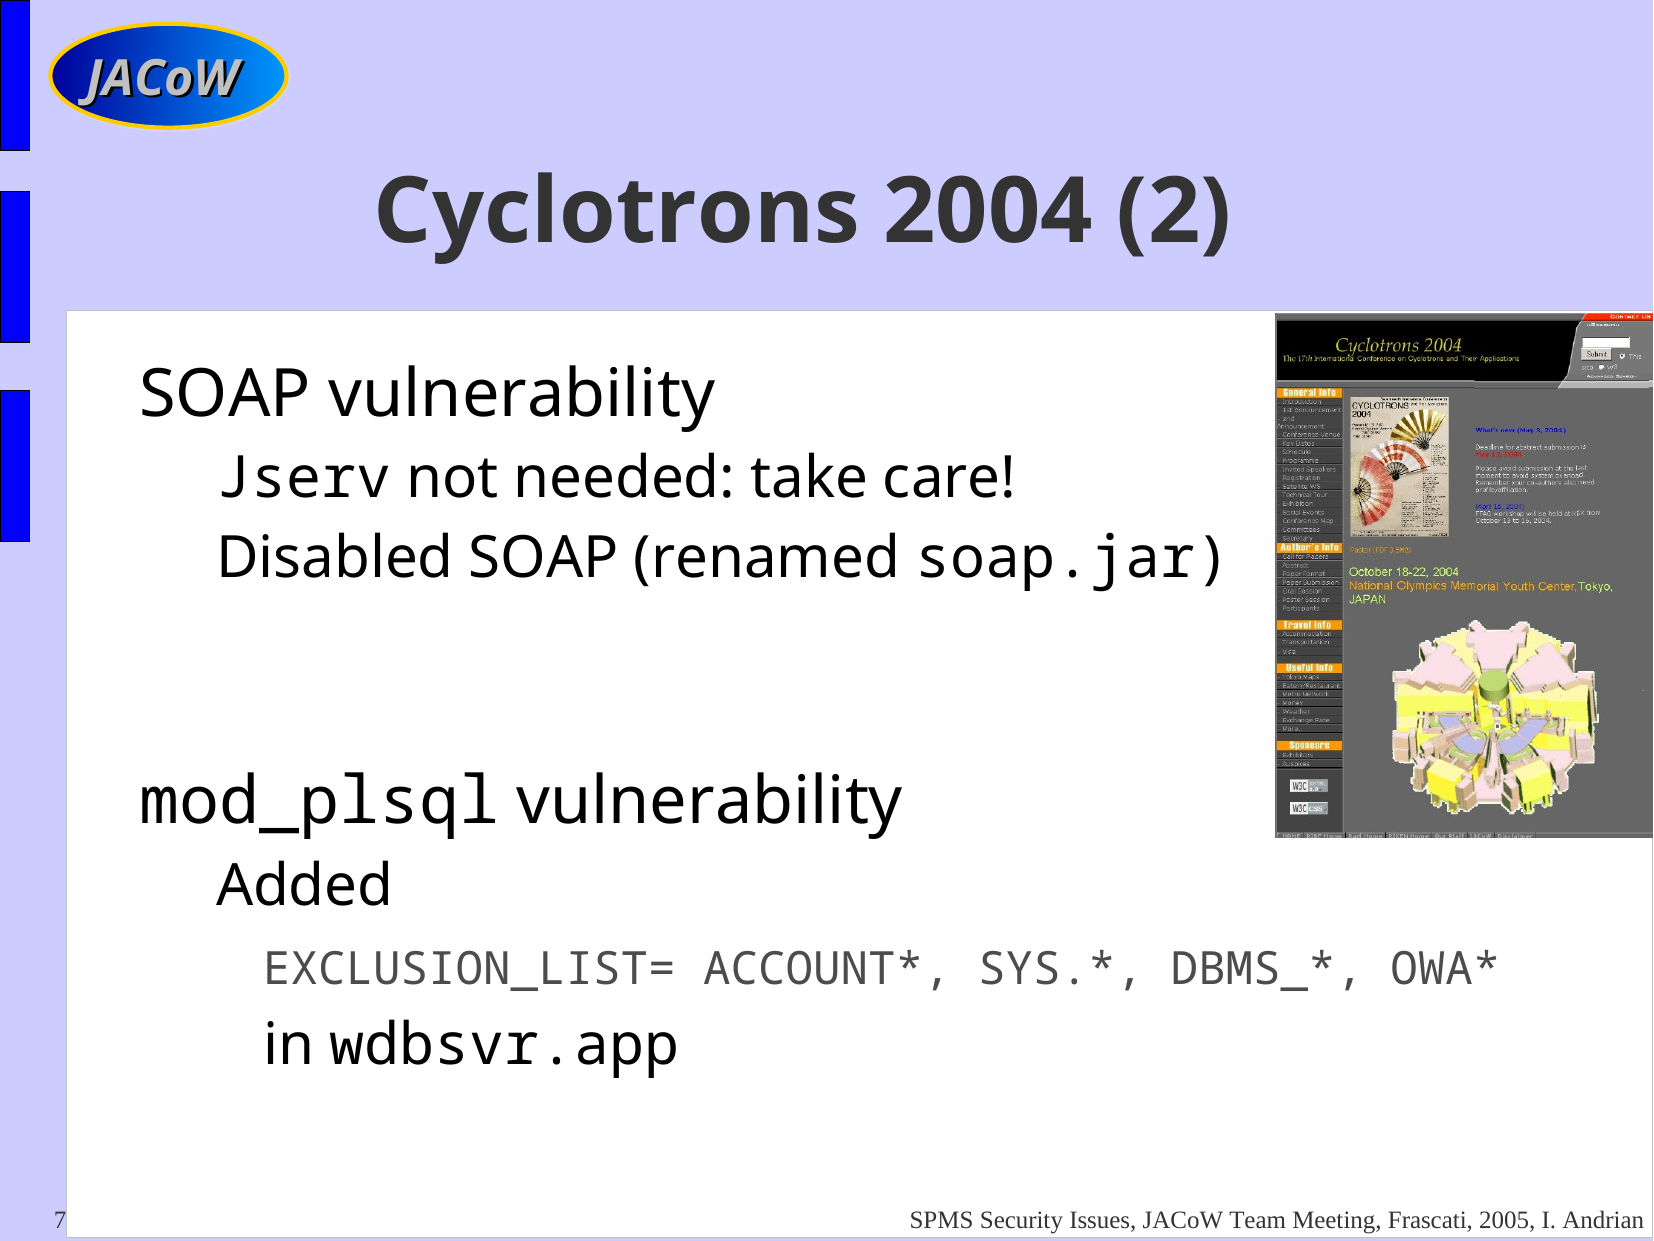

# Cyclotrons 2004 (2)
SOAP vulnerability
Jserv not needed: take care!
Disabled SOAP (renamed soap.jar)
mod_plsql vulnerability
Added
EXCLUSION_LIST= ACCOUNT*, SYS.*, DBMS_*, OWA* in wdbsvr.app
7
SPMS Security Issues, JACoW Team Meeting, Frascati, 2005, I. Andrian